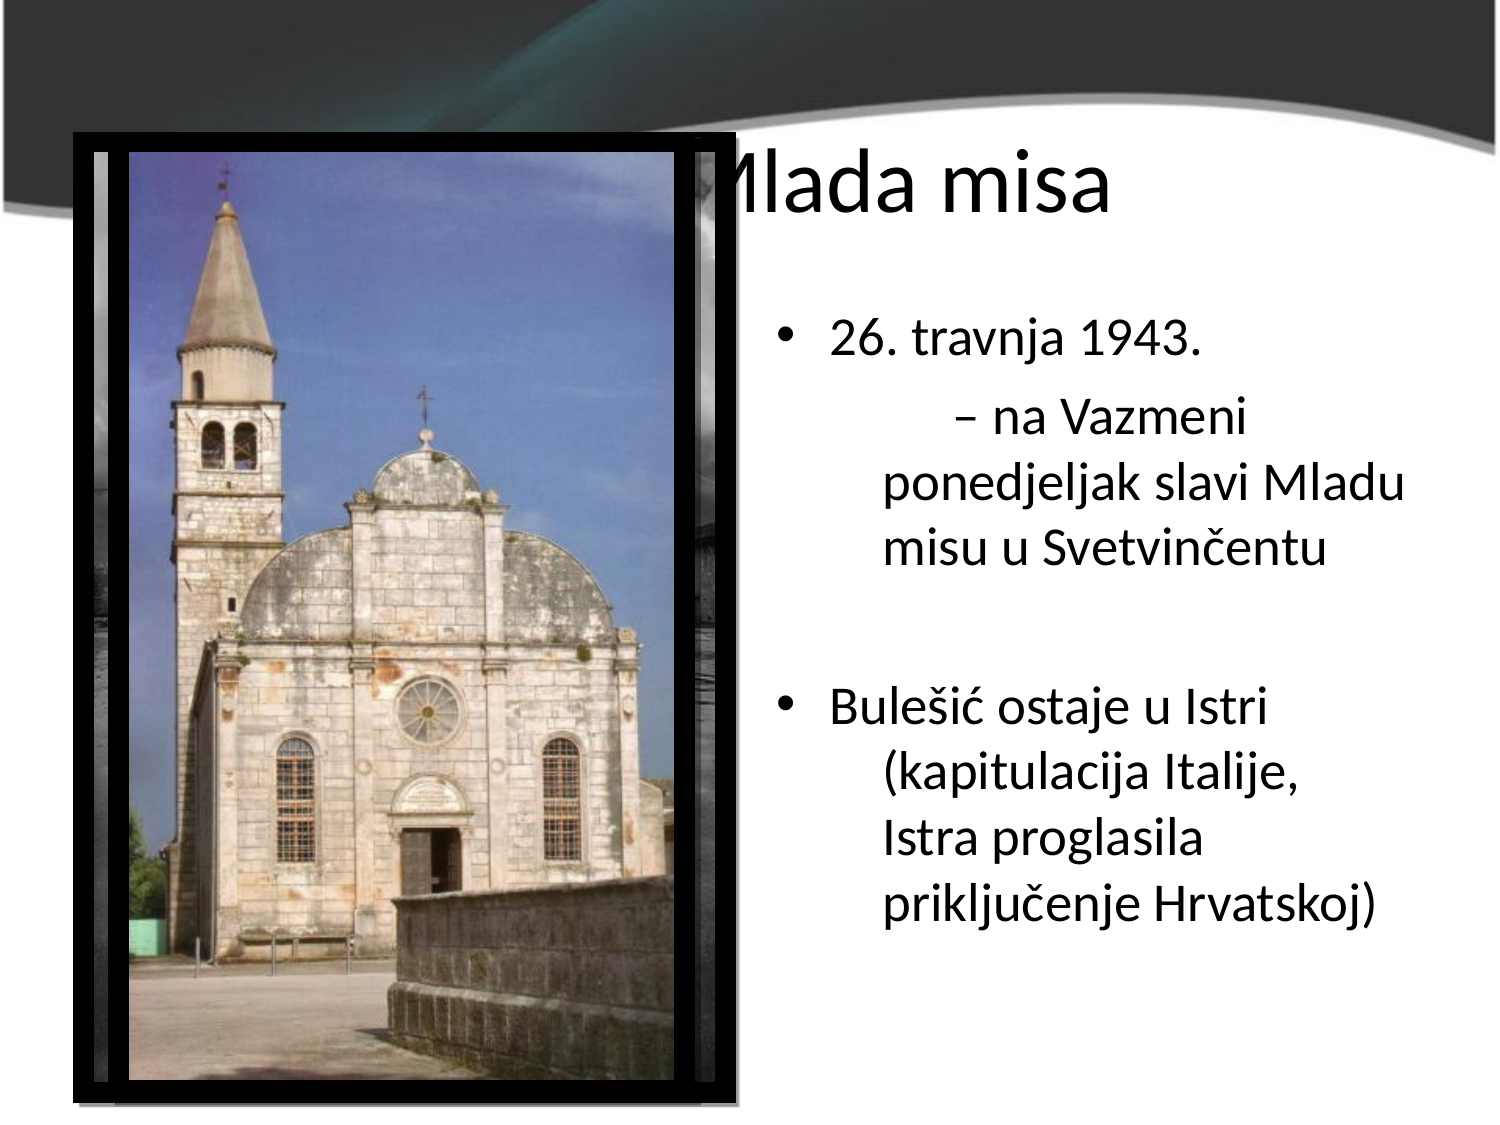

Mlada misa
# 26. travnja 1943.
	– na Vazmeni ponedjeljak slavi Mladu misu u Svetvinčentu
Bulešić ostaje u Istri (kapitulacija Italije, Istra proglasila priključenje Hrvatskoj)